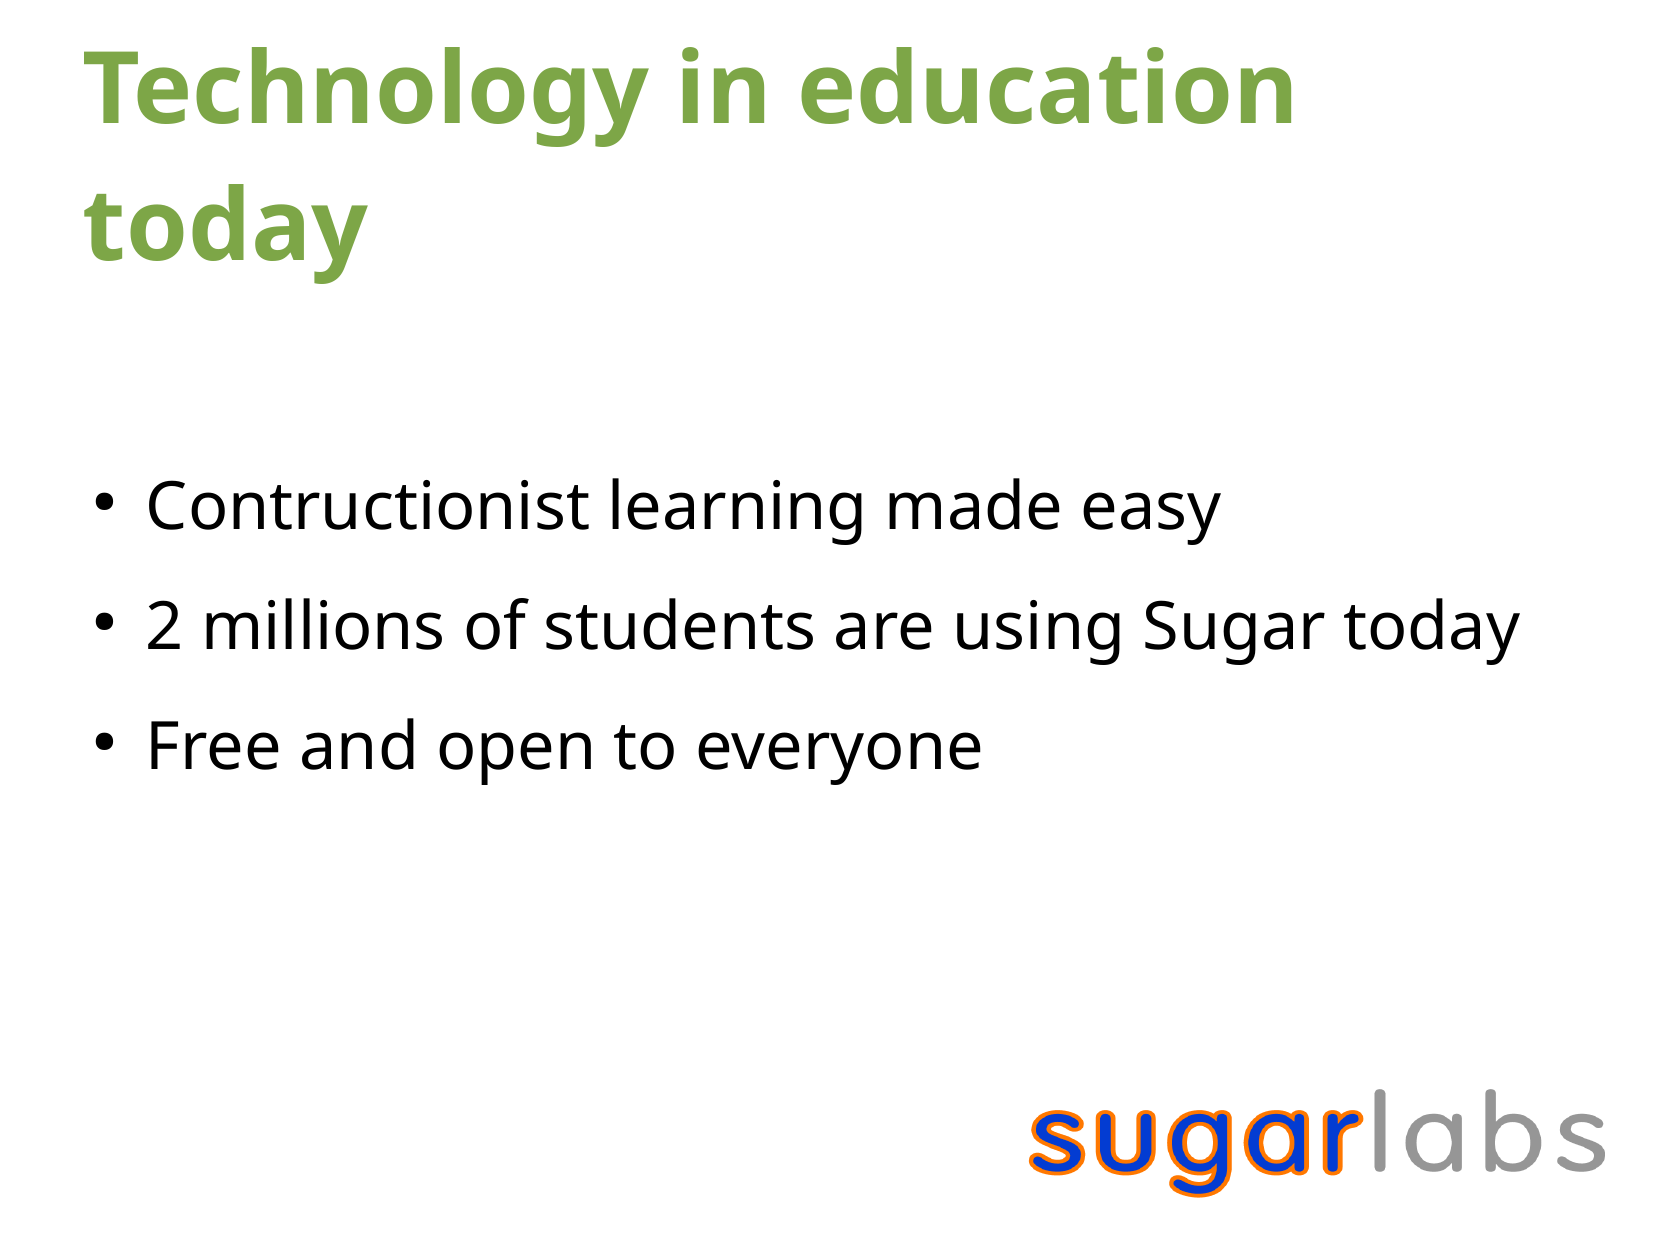

# Technology in education today
Contructionist learning made easy
2 millions of students are using Sugar today
Free and open to everyone